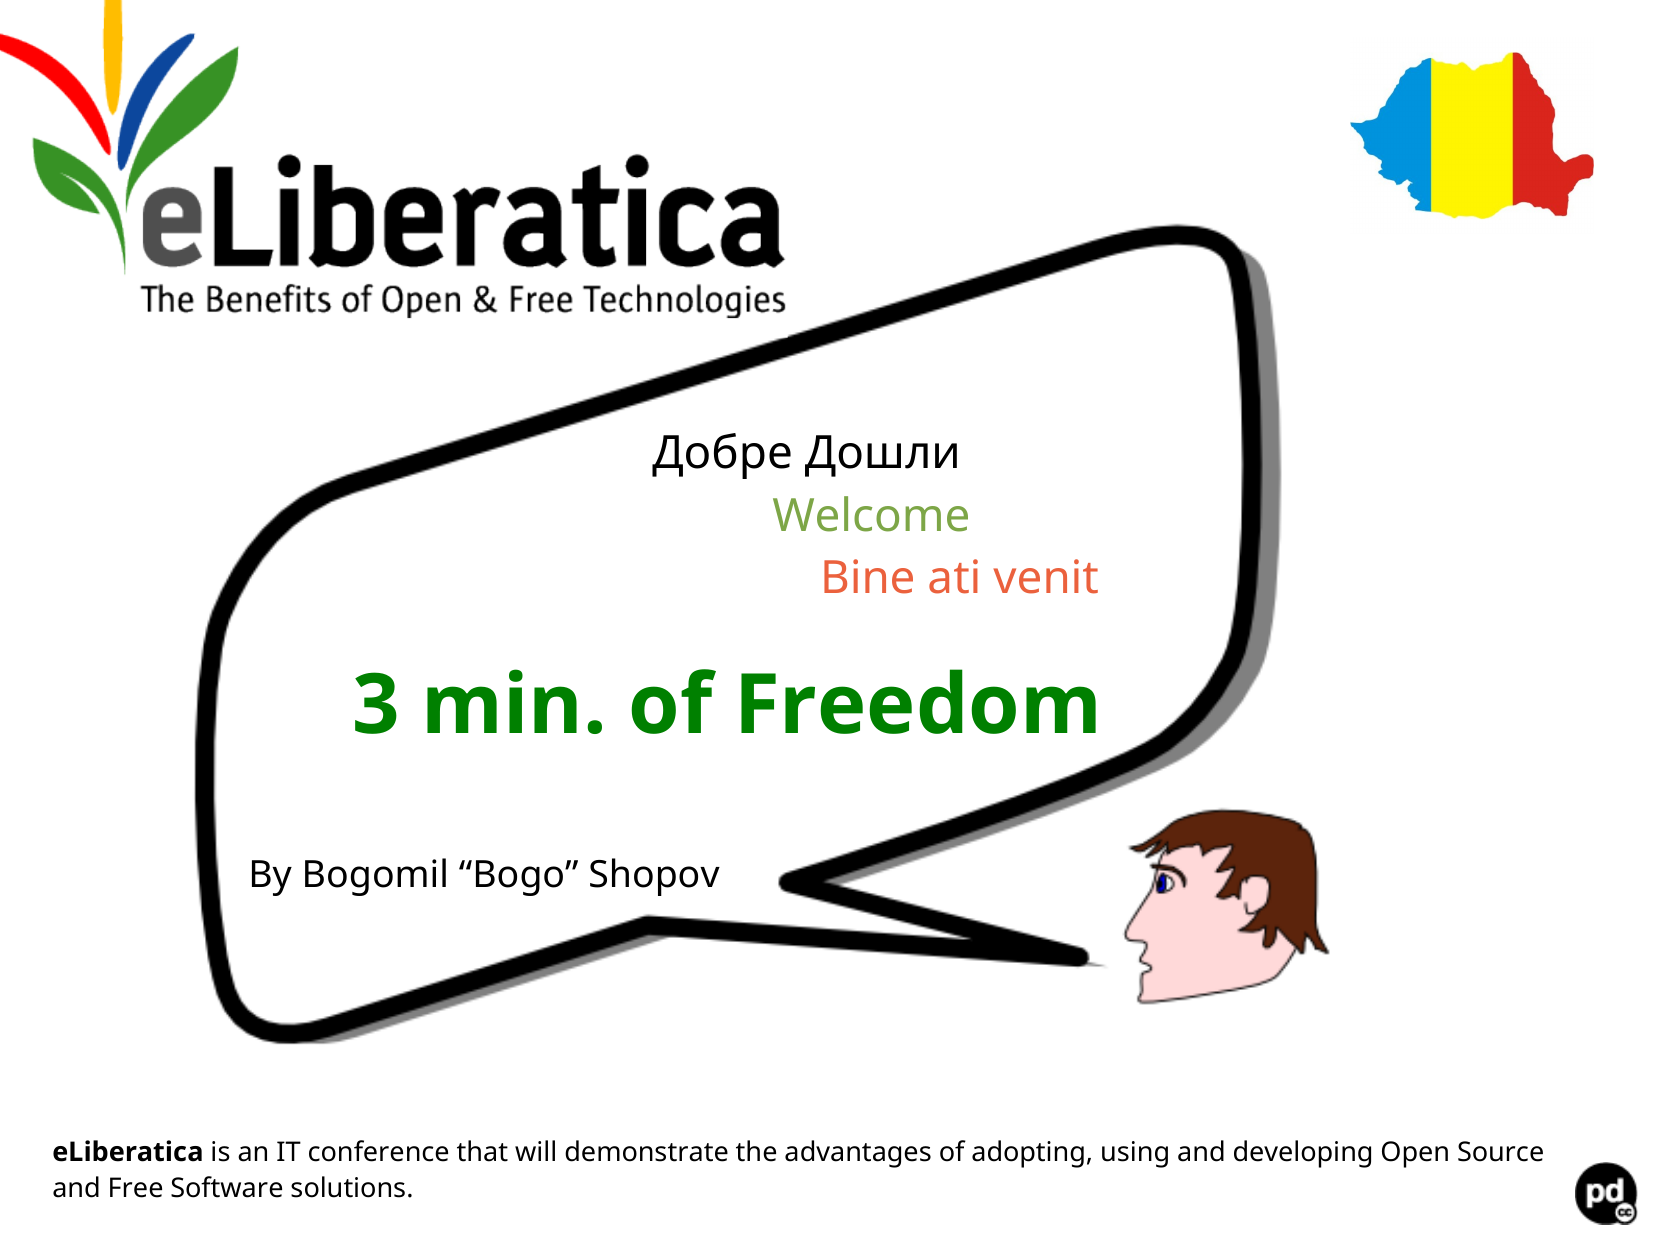

Добре Дошли
 Welcome
 Bine ati venit
3 min. of Freedom
By Bogomil “Bogo” Shopov